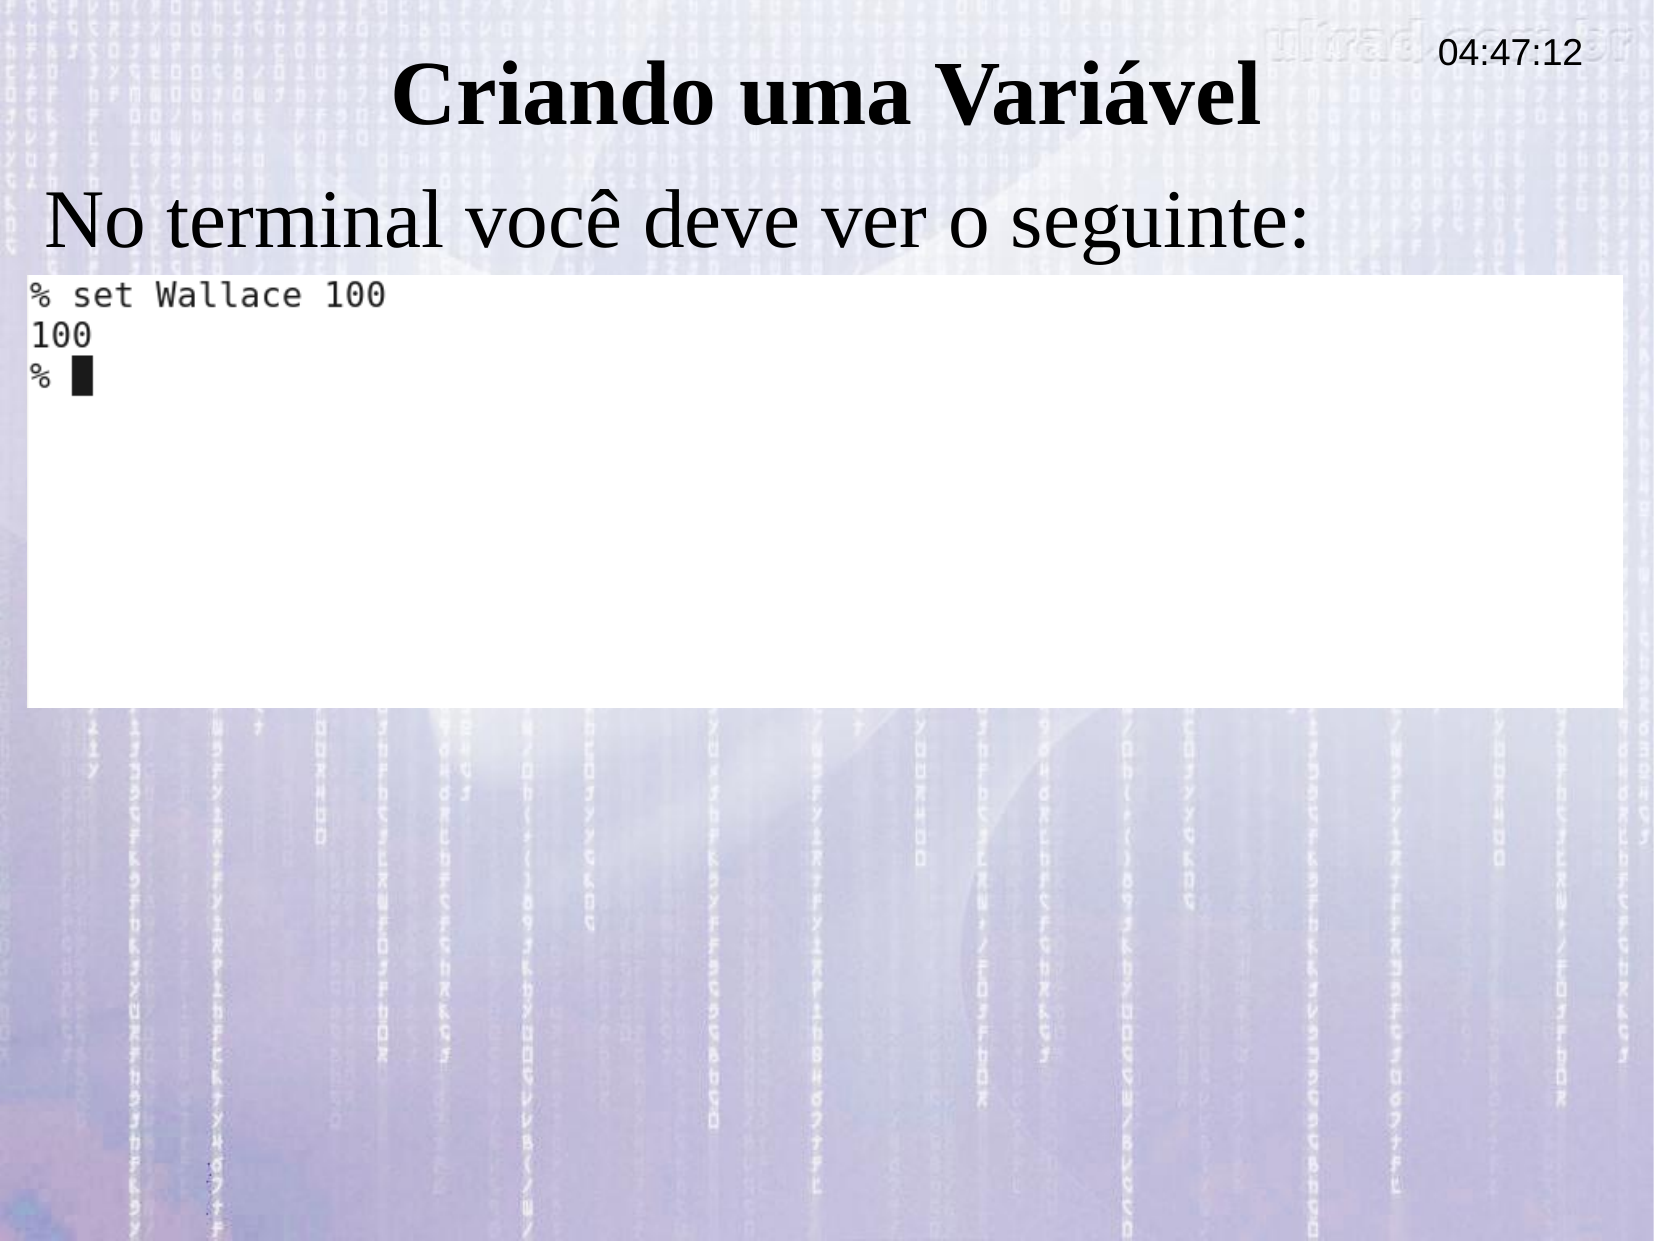

02:09:46
Criando uma Variável
No terminal você deve ver o seguinte: